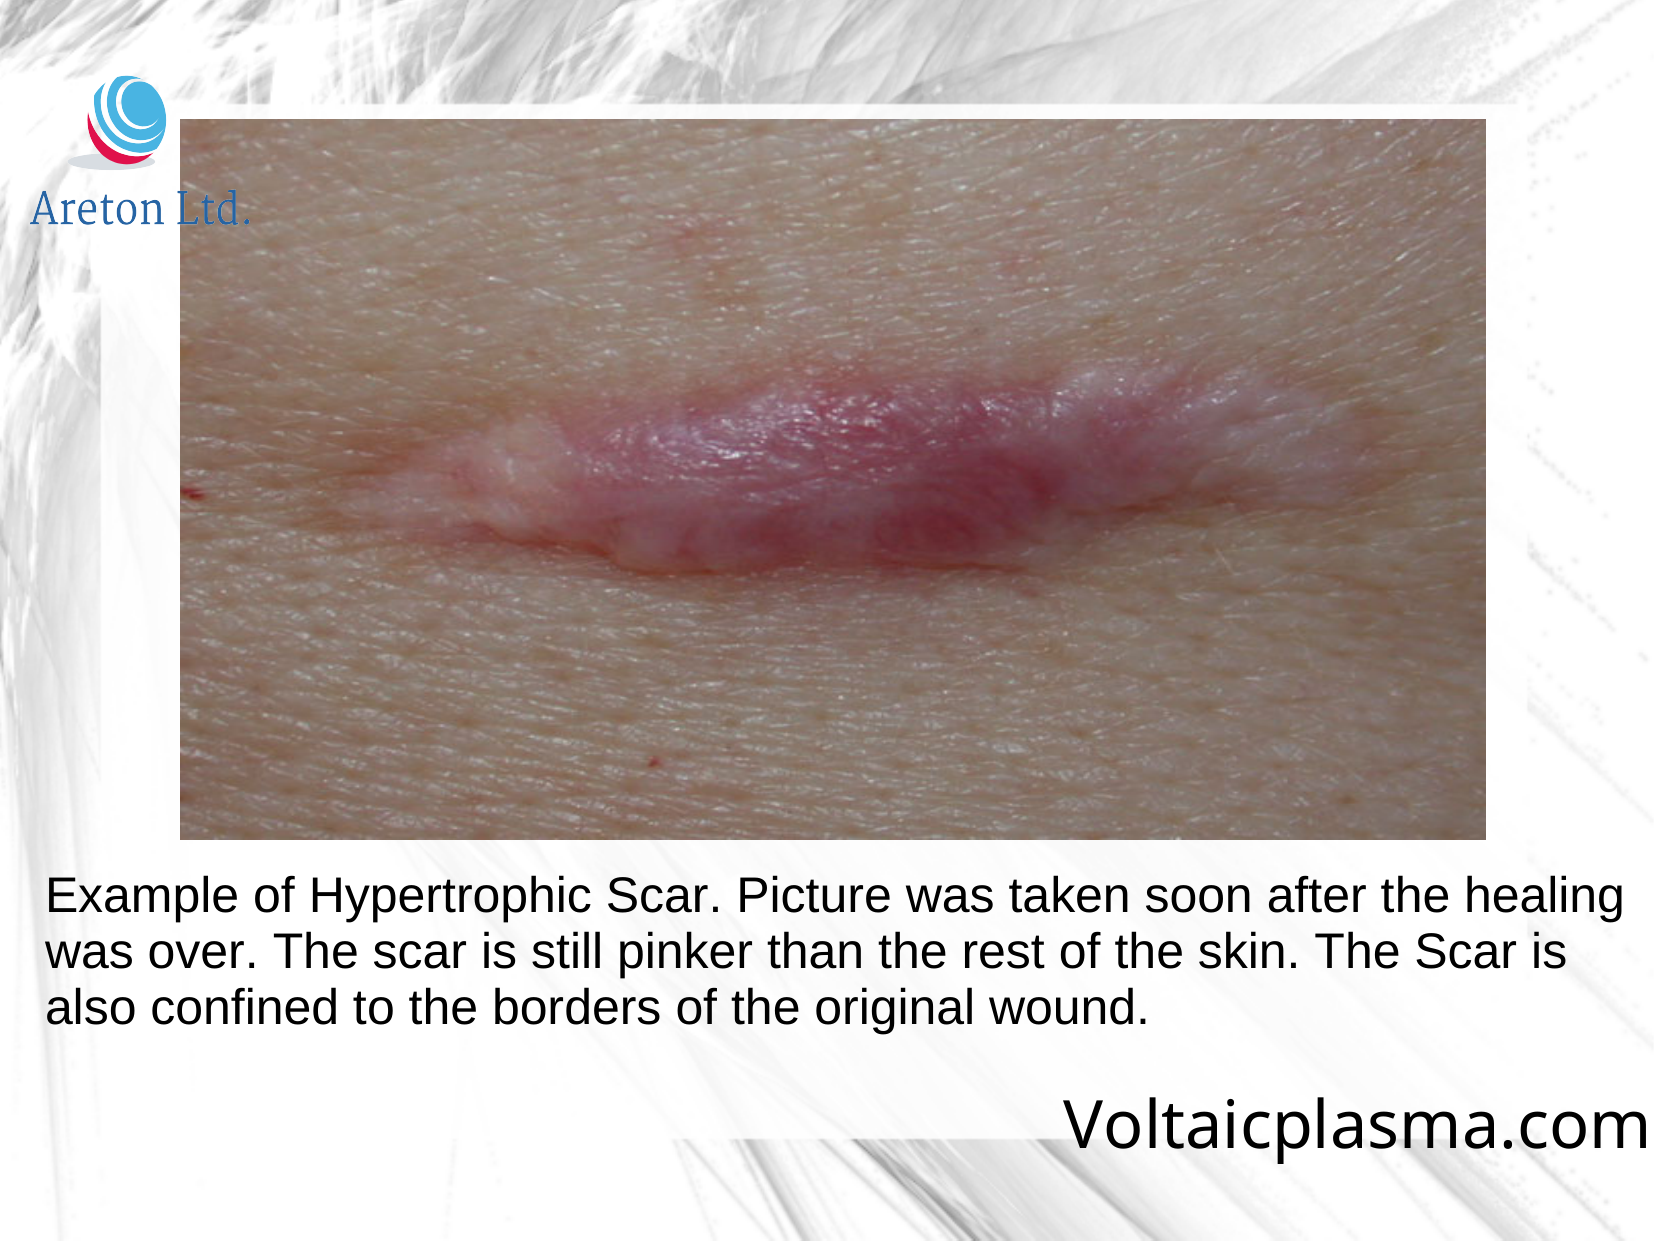

Voltaicplasma.com
Example of Hypertrophic Scar. Picture was taken soon after the healing was over. The scar is still pinker than the rest of the skin. The Scar is also confined to the borders of the original wound.